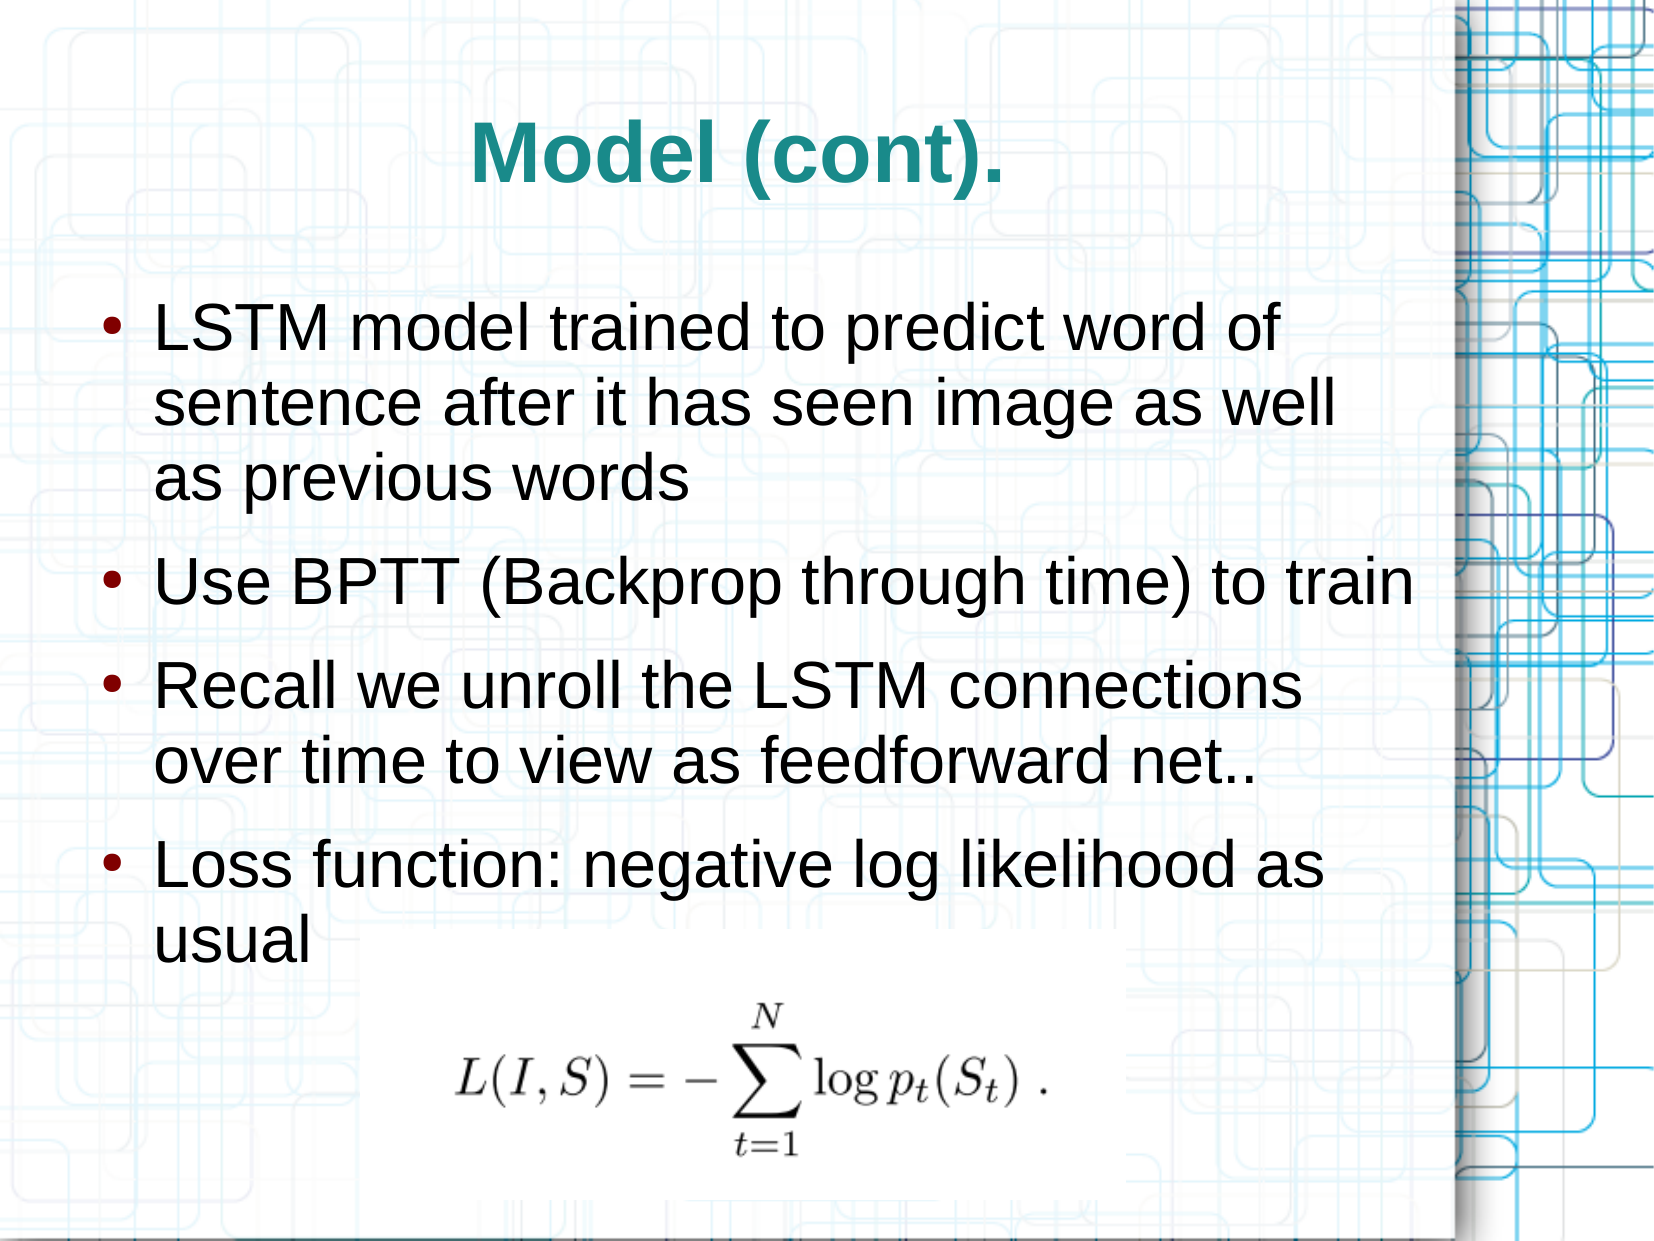

# Model (cont).
LSTM model trained to predict word of sentence after it has seen image as well as previous words
Use BPTT (Backprop through time) to train
Recall we unroll the LSTM connections over time to view as feedforward net..
Loss function: negative log likelihood as usual